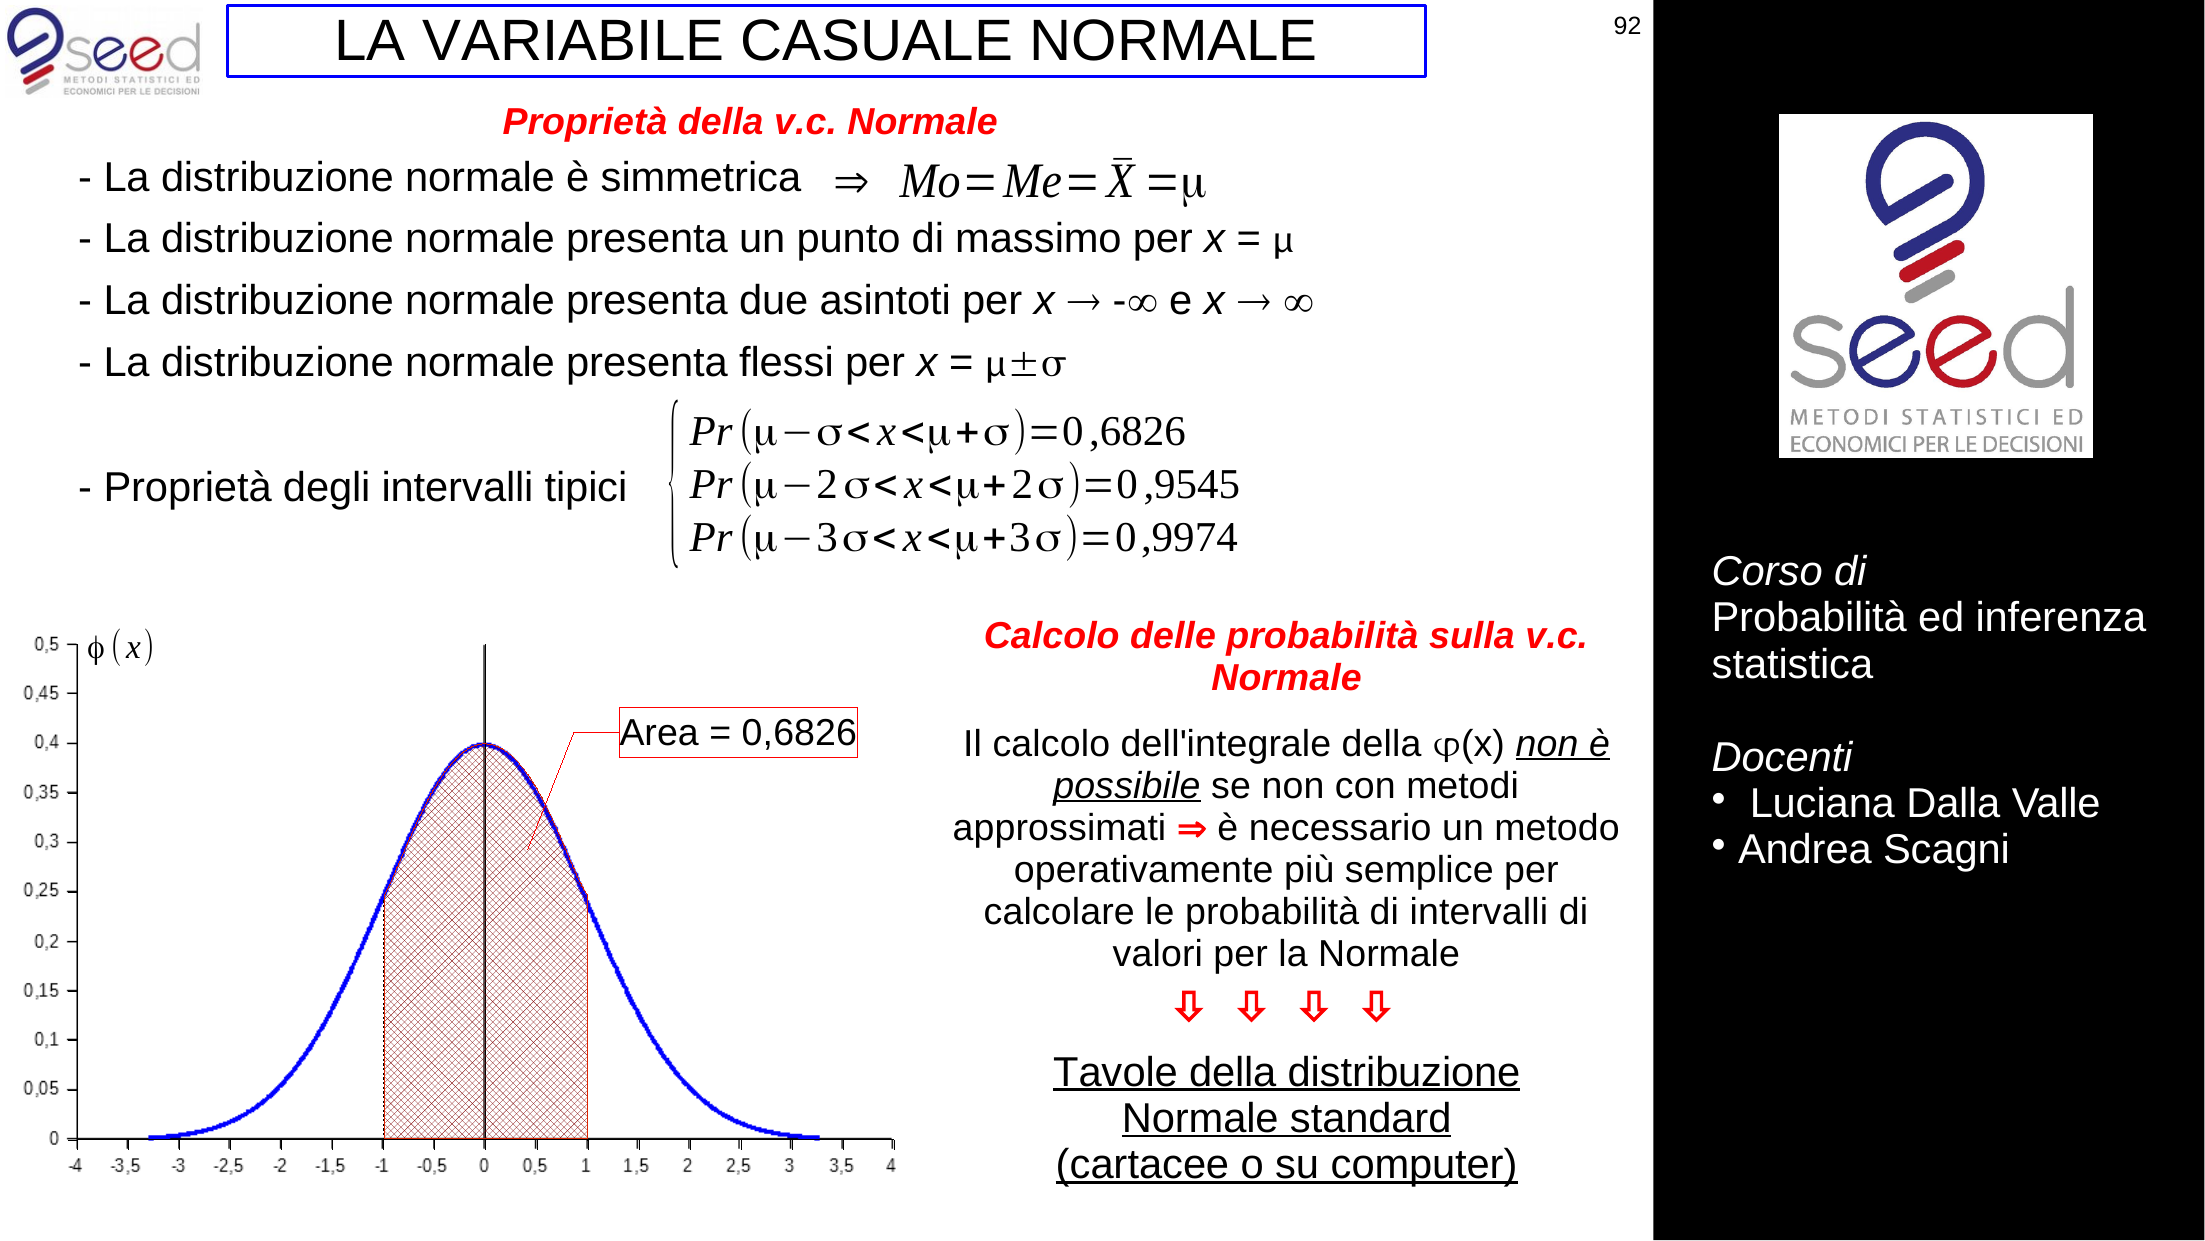

LA VARIABILE CASUALE NORMALE
Proprietà della v.c. Normale
- La distribuzione normale è simmetrica
- La distribuzione normale presenta un punto di massimo per x = 
- La distribuzione normale presenta due asintoti per x  -∞ e x  ∞
- La distribuzione normale presenta flessi per x = ±
- Proprietà degli intervalli tipici
Calcolo delle probabilità sulla v.c. Normale
Il calcolo dell'integrale della (x) non è possibile se non con metodi approssimati ⇒ è necessario un metodo operativamente più semplice per calcolare le probabilità di intervalli di valori per la Normale

Tavole della distribuzione
Normale standard
(cartacee o su computer)